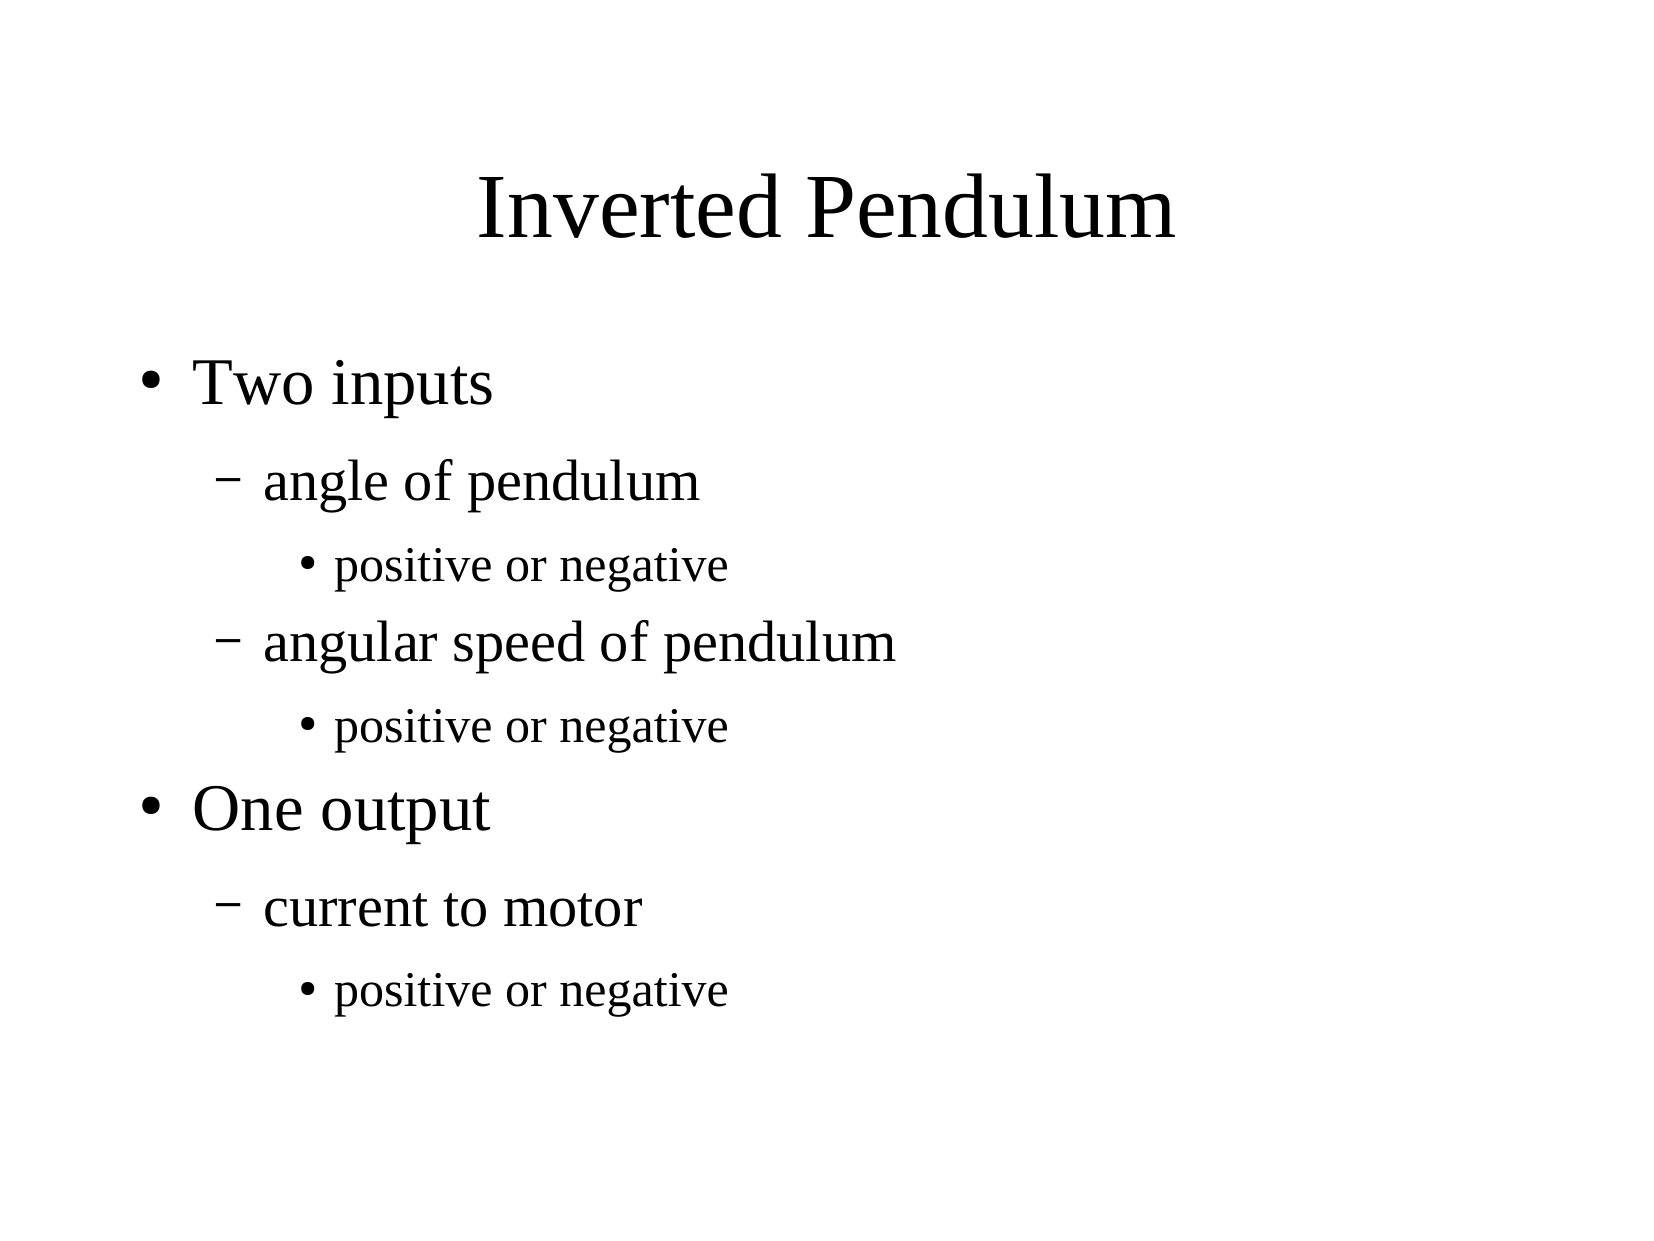

# Inverted Pendulum
Two inputs
angle of pendulum
positive or negative
angular speed of pendulum
positive or negative
One output
current to motor
positive or negative